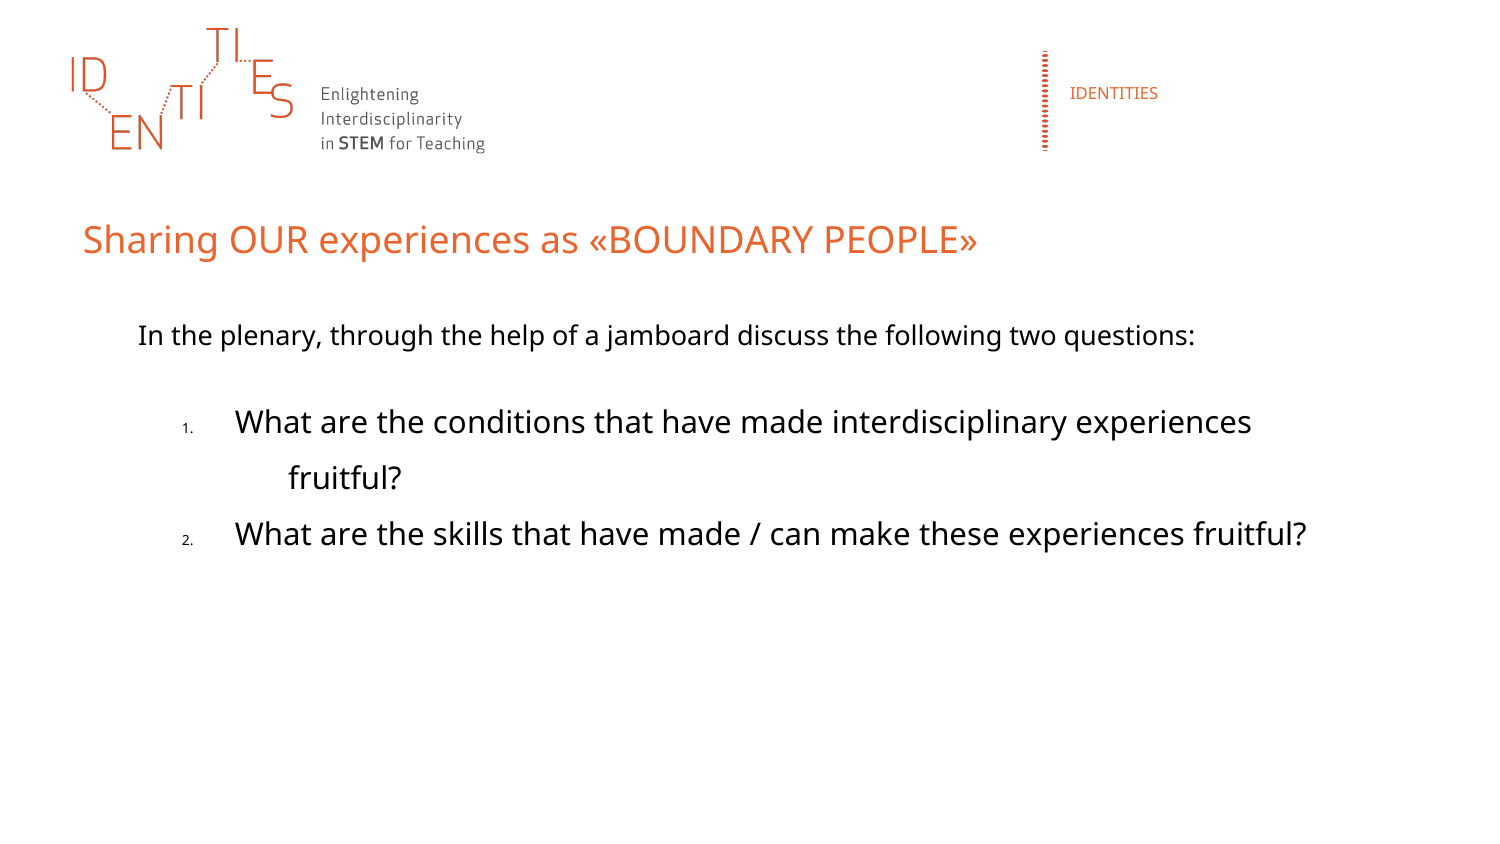

IDENTITIES
# Sharing OUR experiences as «BOUNDARY PEOPLE»
In the plenary, through the help of a jamboard discuss the following two questions:
What are the conditions that have made interdisciplinary experiences fruitful?
What are the skills that have made / can make these experiences fruitful?